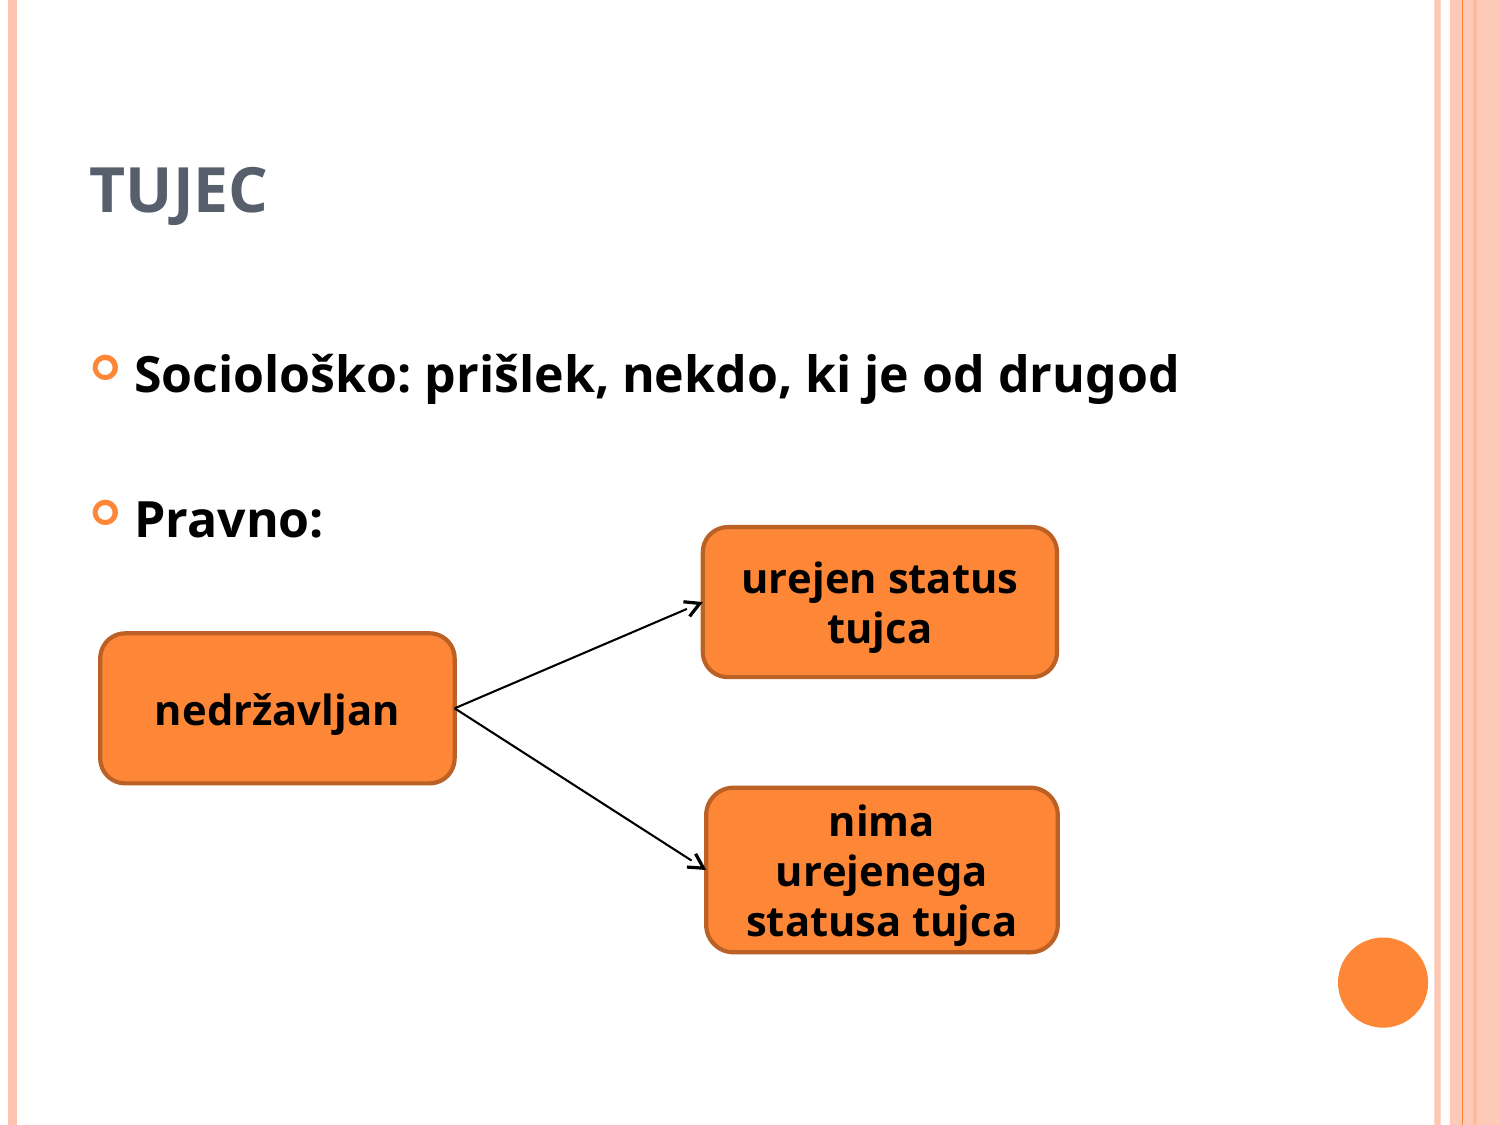

# TUJEC
Sociološko: prišlek, nekdo, ki je od drugod
Pravno:
urejen status tujca
nedržavljan
nima urejenega statusa tujca